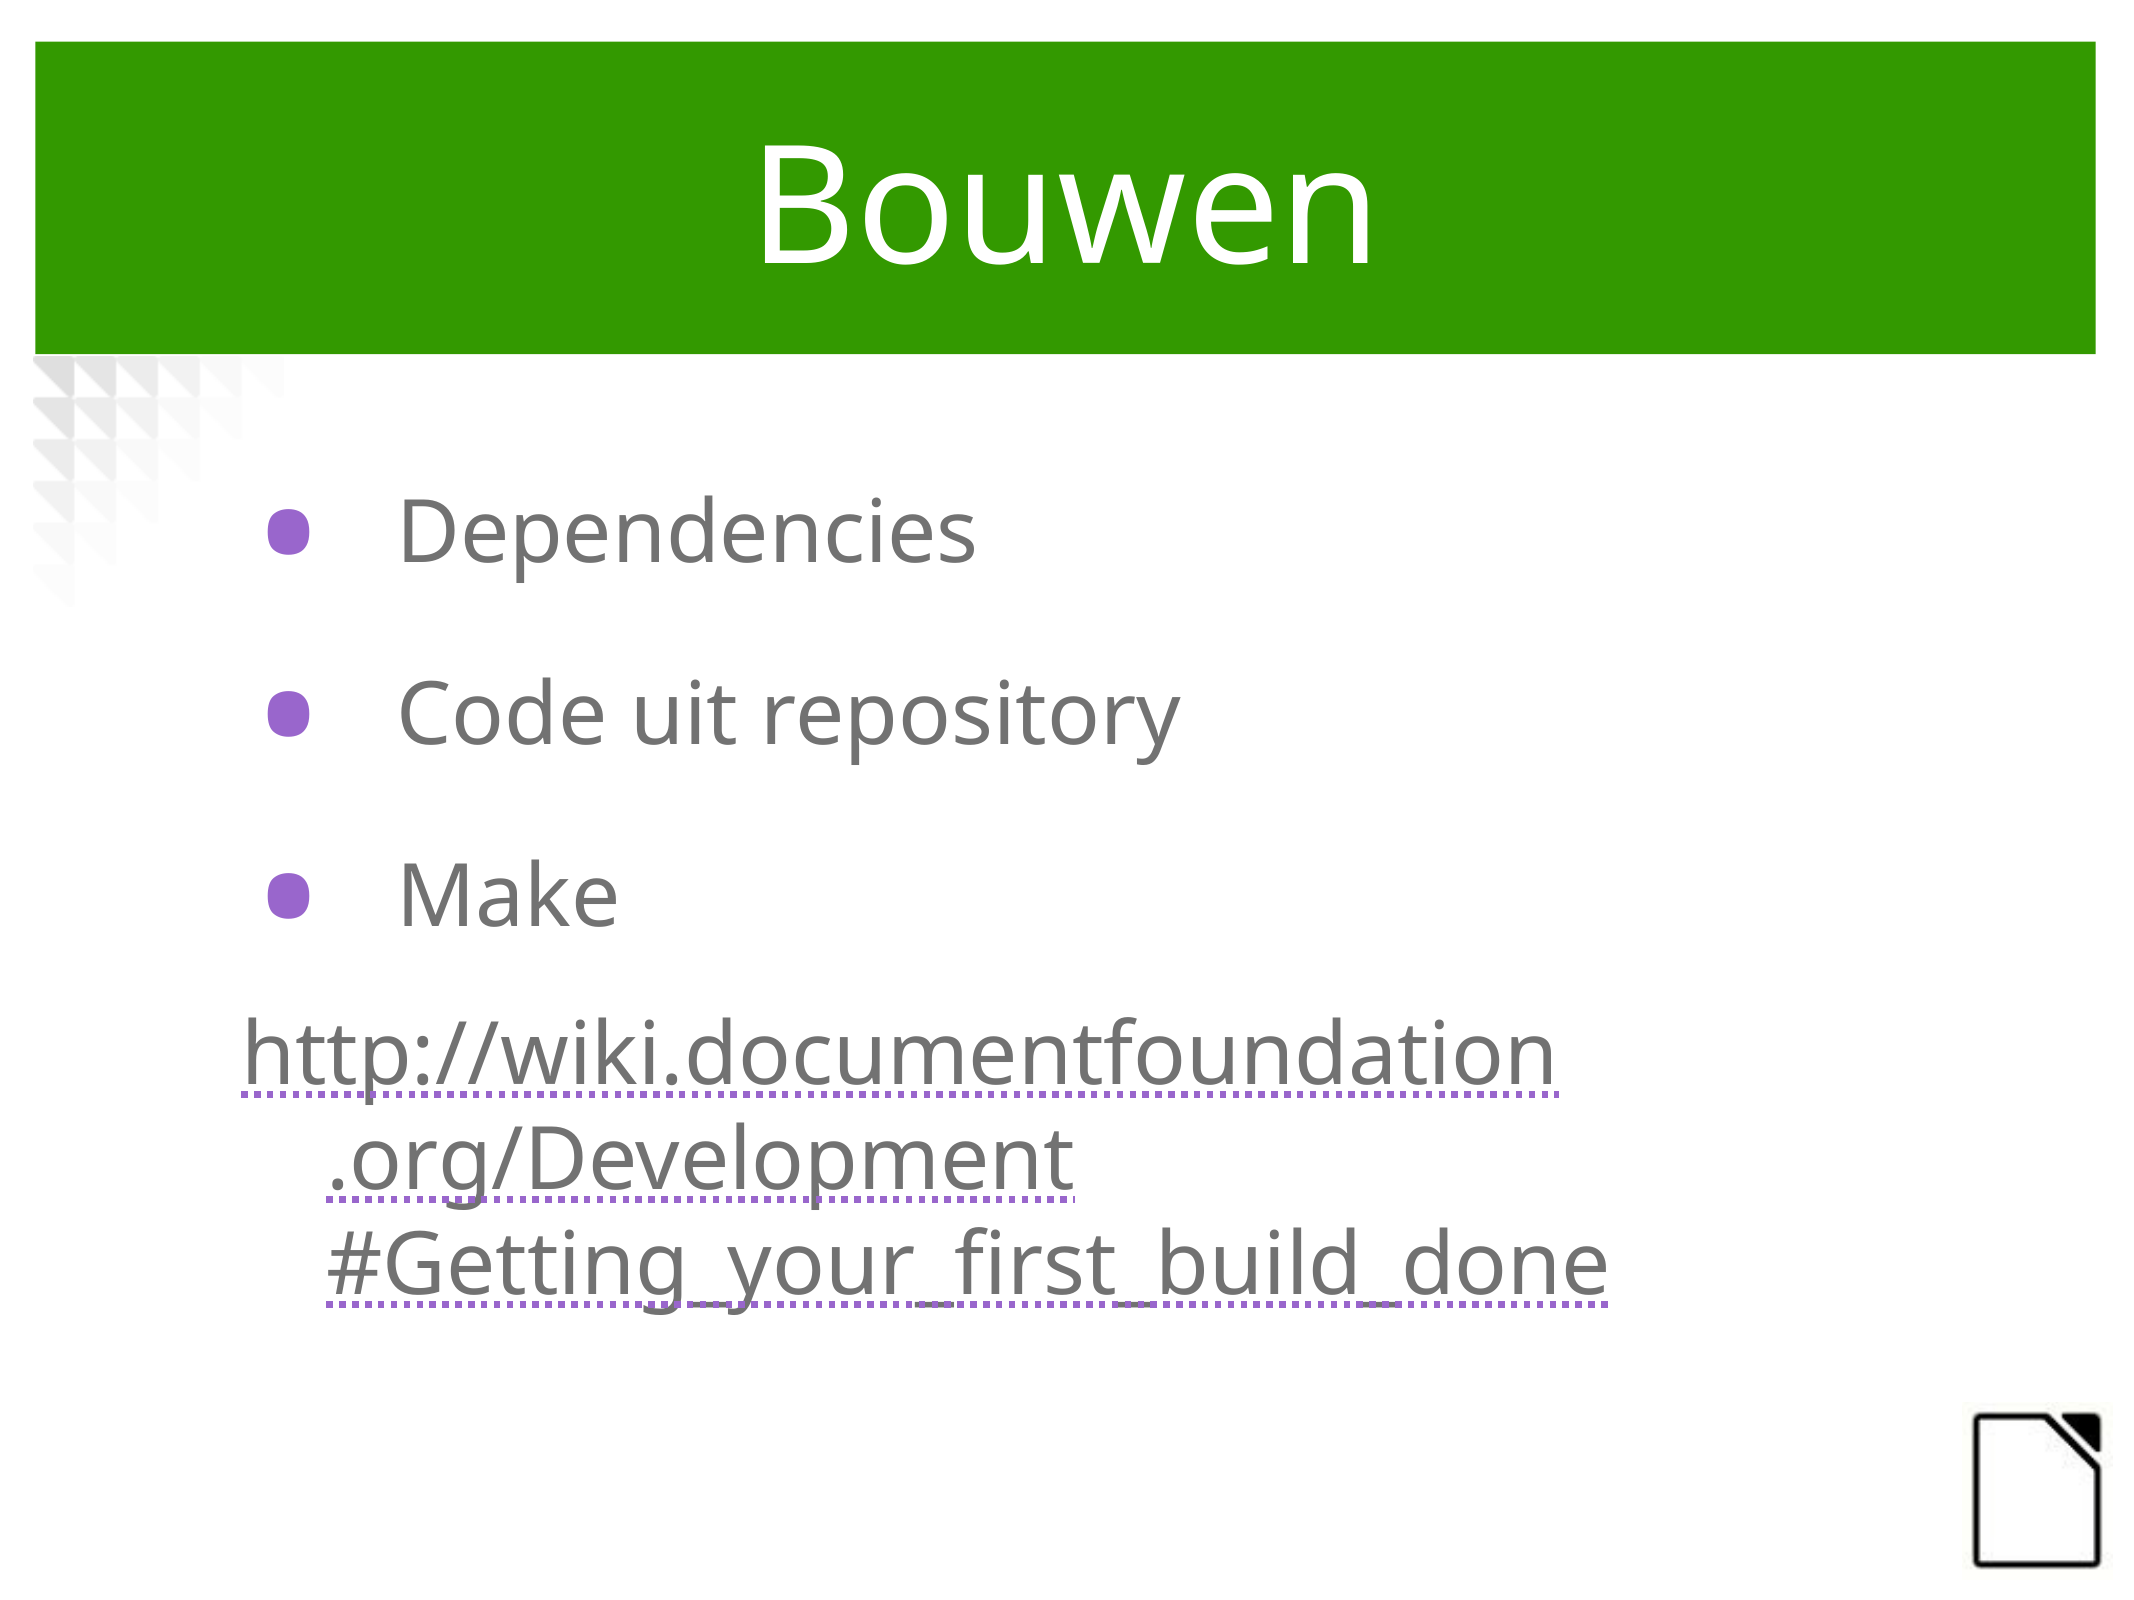

# Bouwen
Dependencies
Code uit repository
Make
http://wiki.documentfoundation
	.org/Development
	#Getting_your_first_build_done